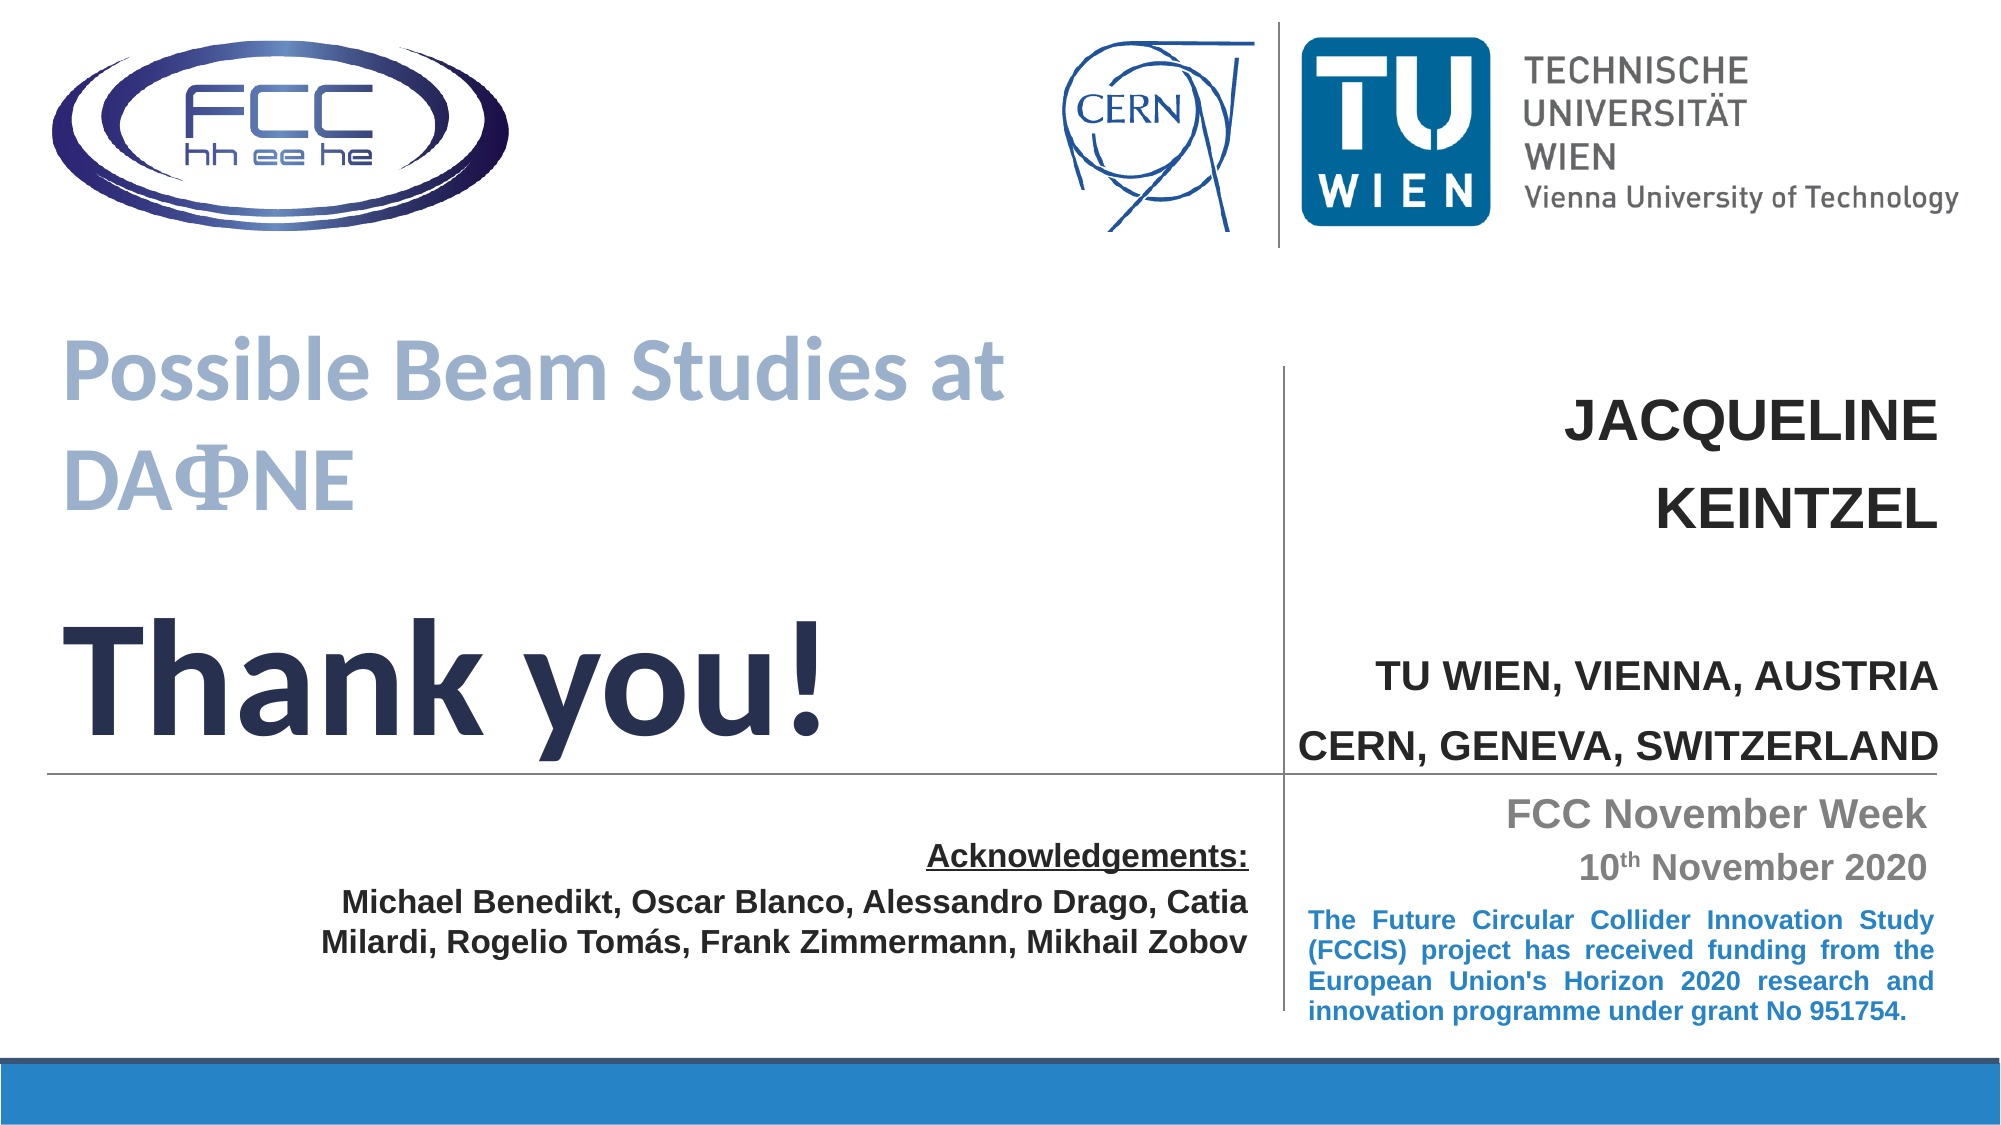

Possible Beam Studies at DAΦNE
JACQUELINE
KEINTZEL
TU Wien, VienNa, Austria
CERN, Geneva, Switzerland
Thank you!
FCC November Week
10th November 2020
Acknowledgements:
 Michael Benedikt, Oscar Blanco, Alessandro Drago, Catia Milardi, Rogelio Tomás, Frank Zimmermann, Mikhail Zobov
The Future Circular Collider Innovation Study (FCCIS) project has received funding from the European Union's Horizon 2020 research and innovation programme under grant No 951754.